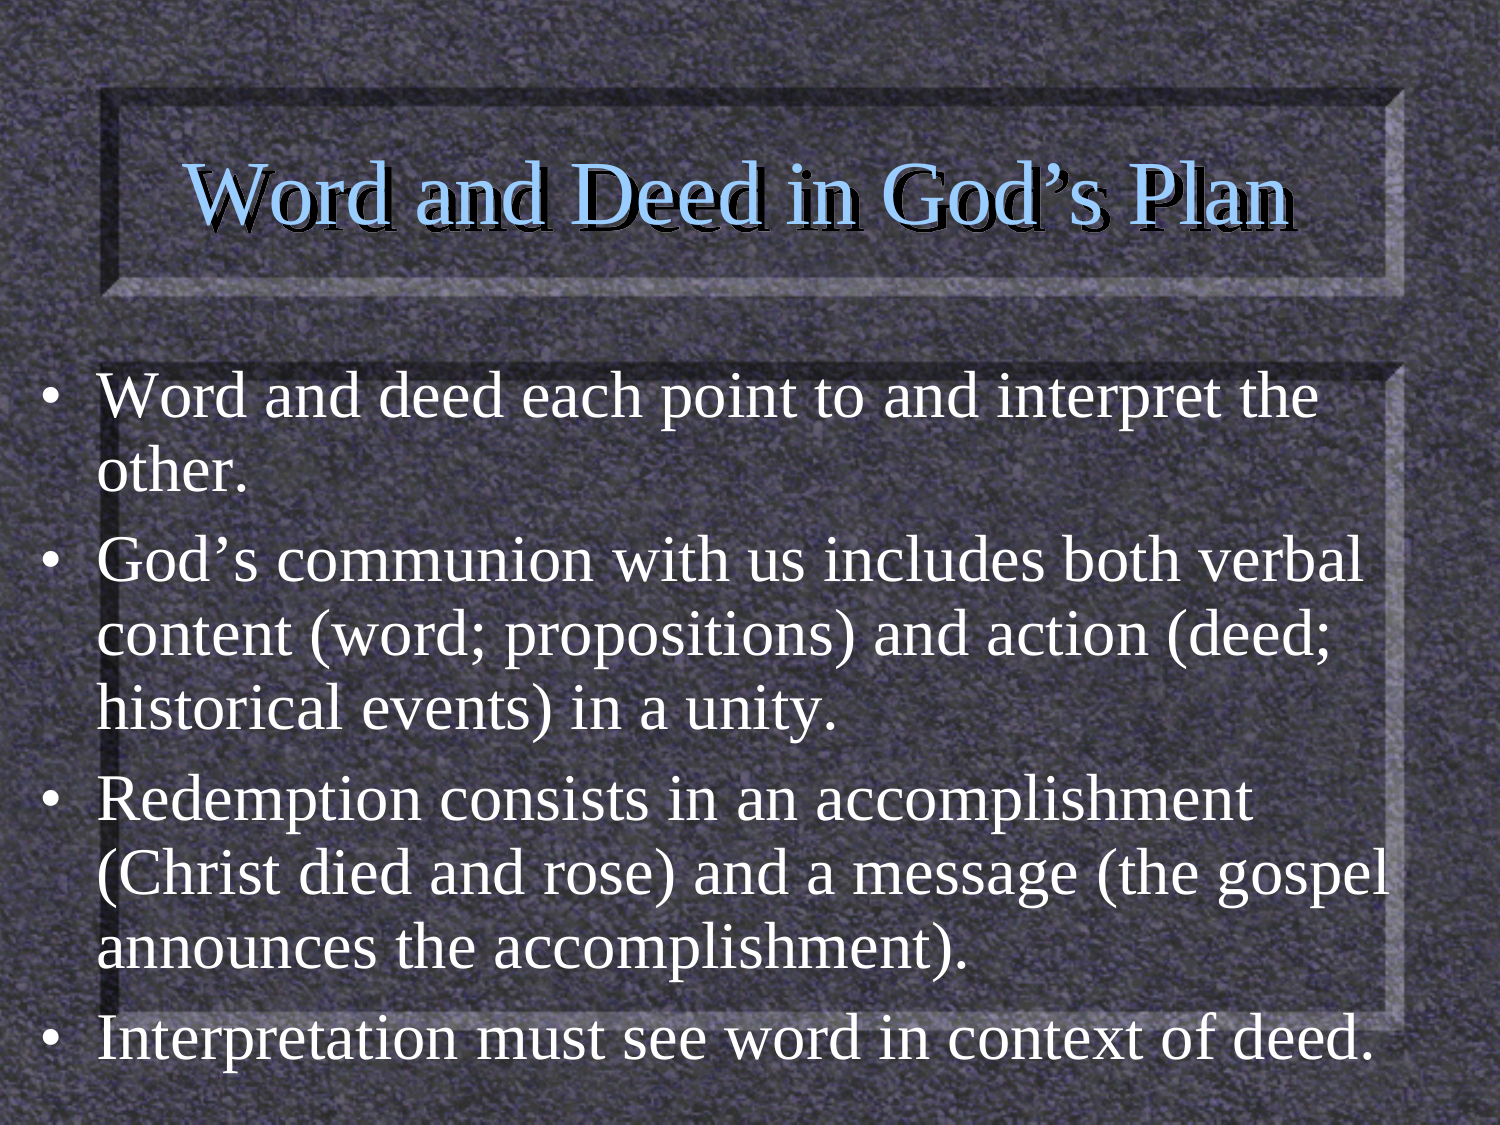

# Word and Deed in God’s Plan
Word and deed each point to and interpret the other.
God’s communion with us includes both verbal content (word; propositions) and action (deed; historical events) in a unity.
Redemption consists in an accomplishment (Christ died and rose) and a message (the gospel announces the accomplishment).
Interpretation must see word in context of deed.